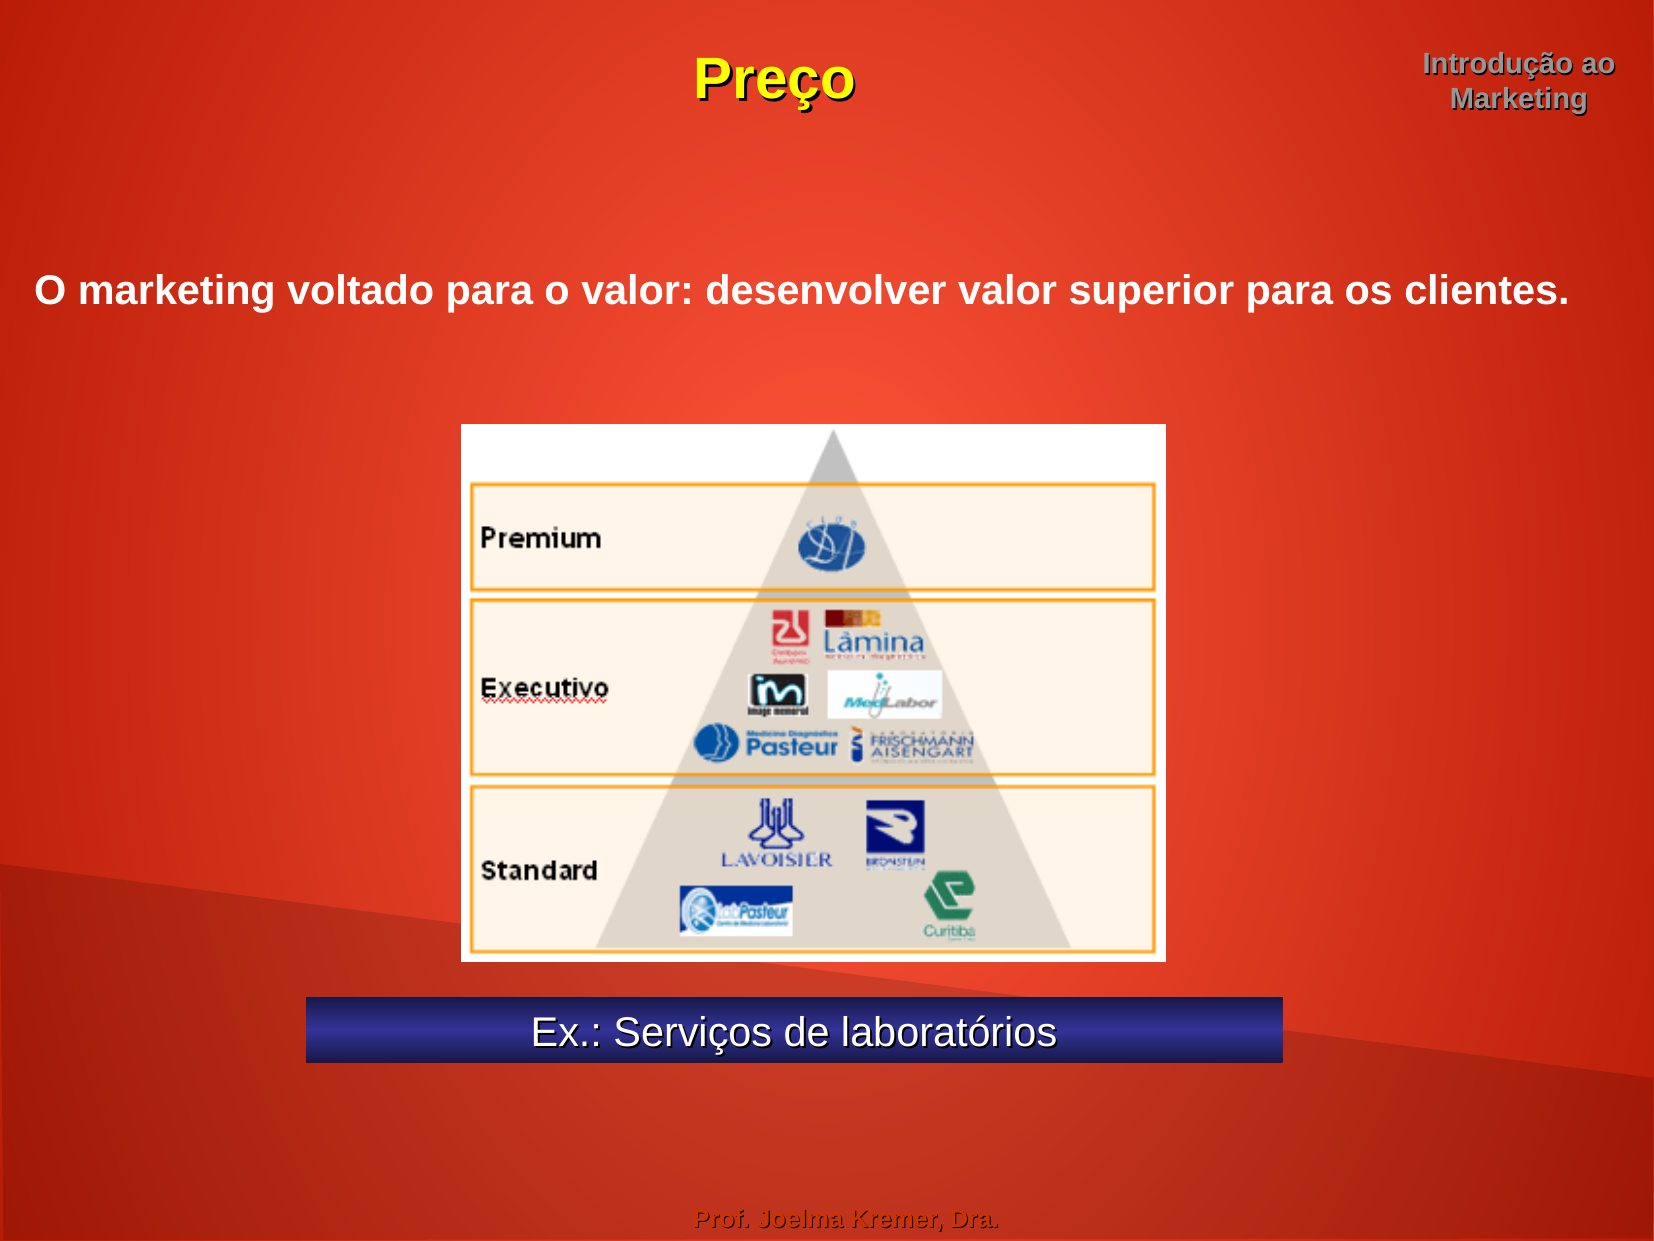

# Introdução ao Marketing
Preço
O marketing voltado para o valor: desenvolver valor superior para os clientes.
Ex.: Serviços de laboratórios
Prof. Joelma Kremer, Dra.